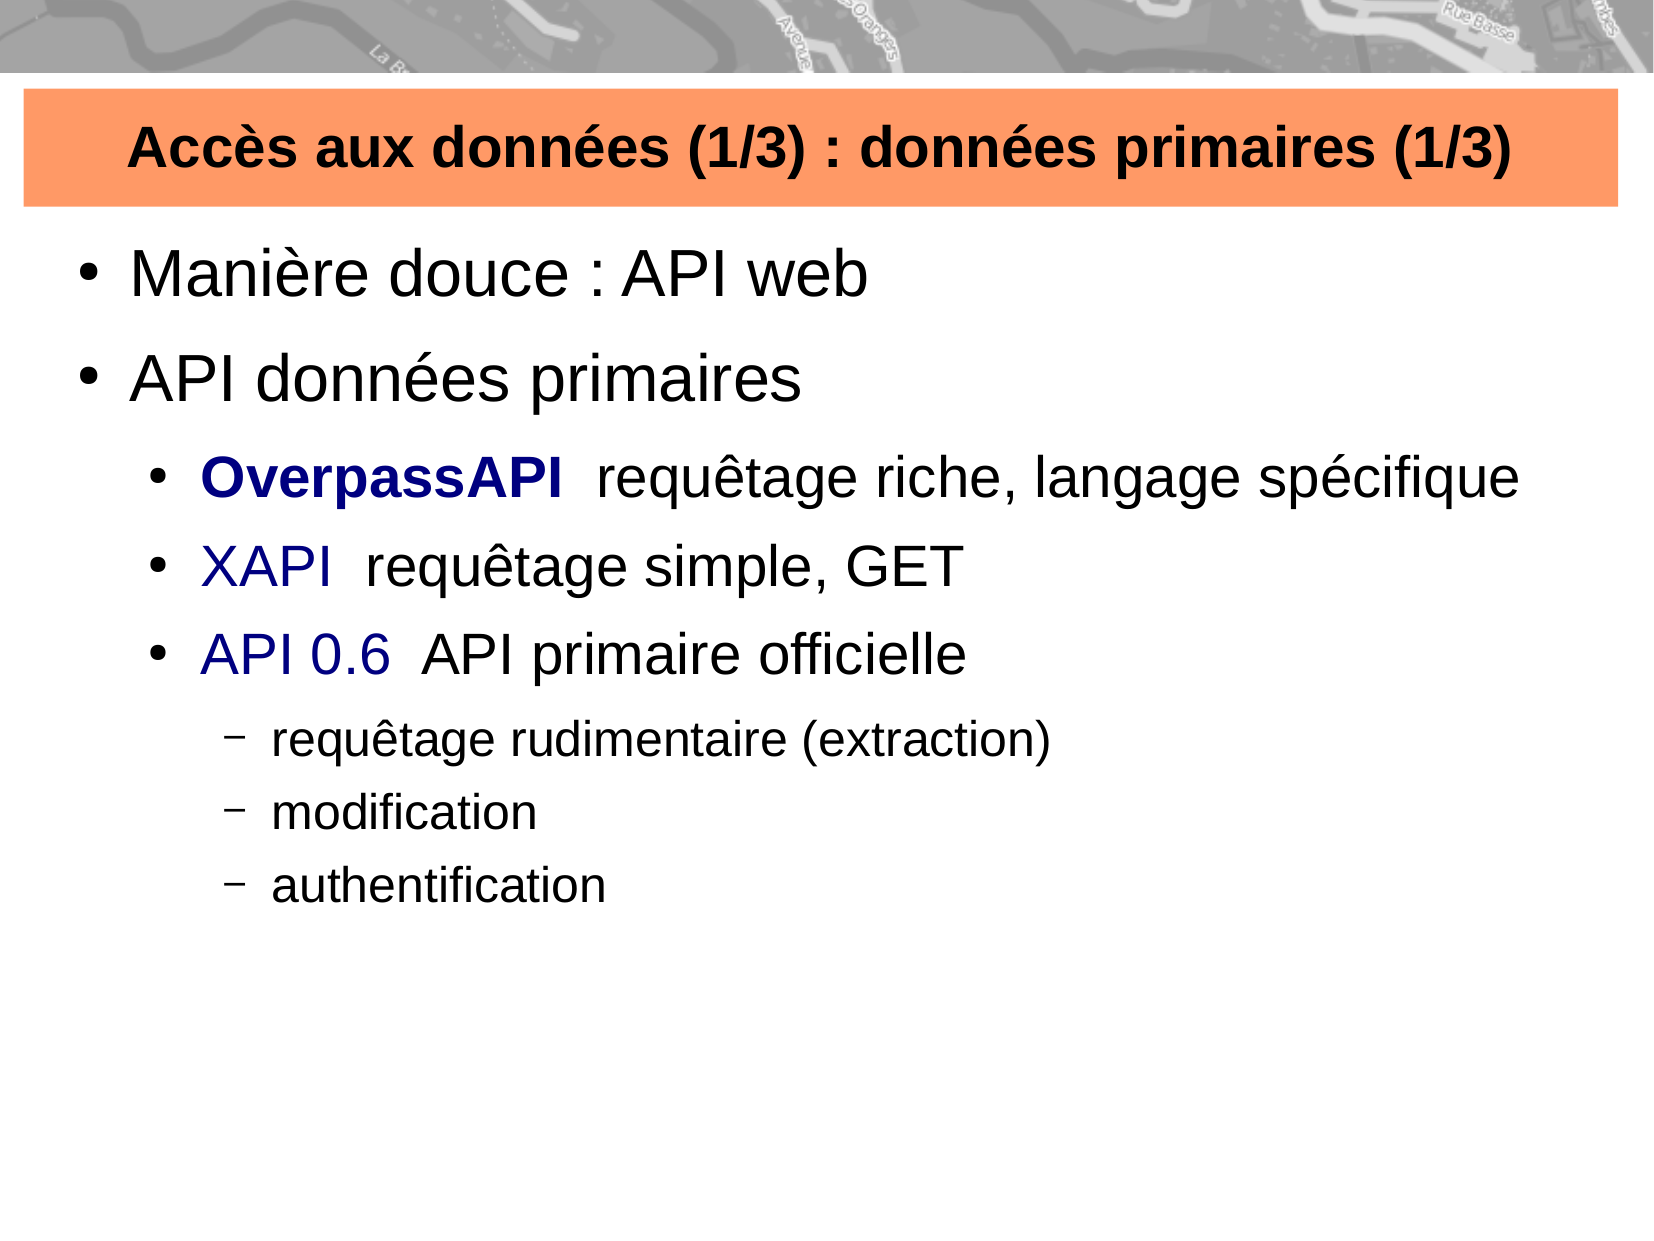

| | | | |
| --- | --- | --- | --- |
Accès aux données (1/3) : données primaires (1/3)
# Manière douce : API web
API données primaires
OverpassAPI  requêtage riche, langage spécifique
XAPI  requêtage simple, GET
API 0.6  API primaire officielle
requêtage rudimentaire (extraction)
modification
authentification